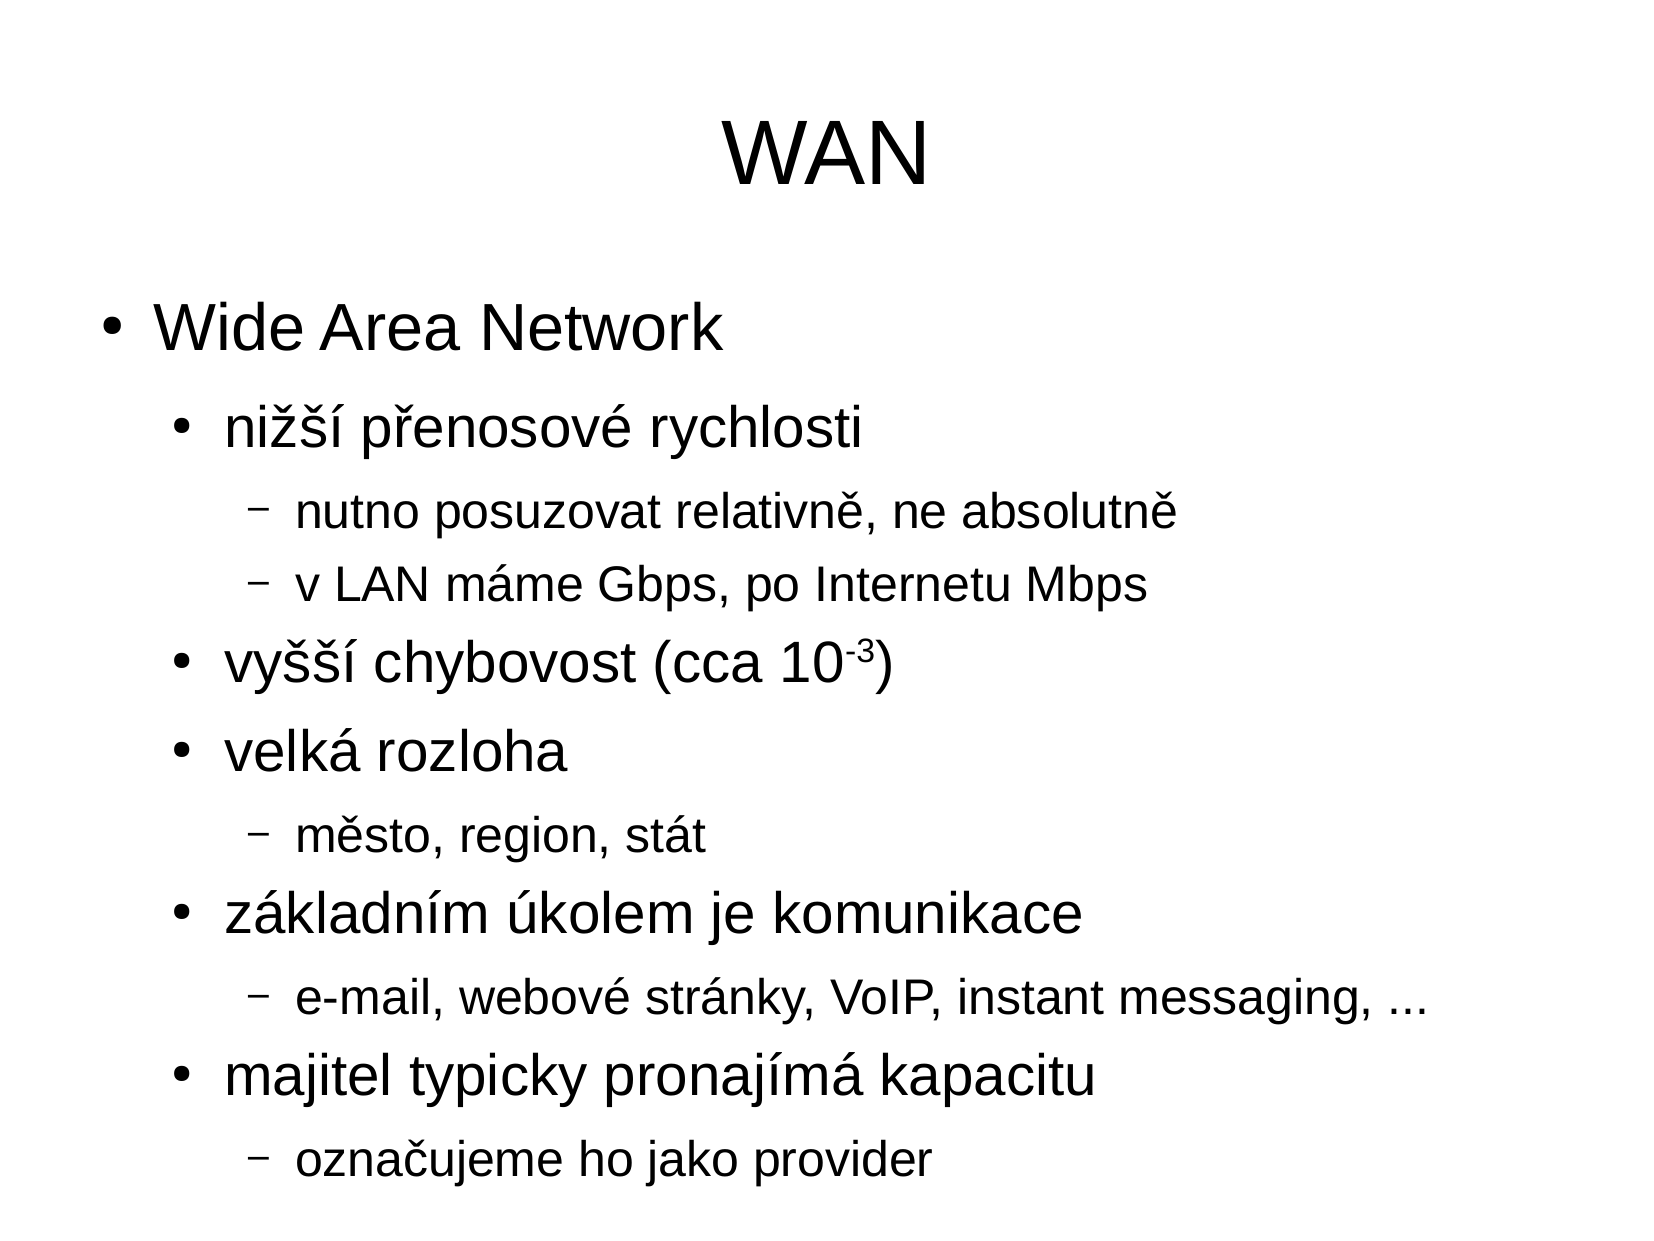

# WAN
Wide Area Network
nižší přenosové rychlosti
nutno posuzovat relativně, ne absolutně
v LAN máme Gbps, po Internetu Mbps
vyšší chybovost (cca 10-3)
velká rozloha
město, region, stát
základním úkolem je komunikace
e-mail, webové stránky, VoIP, instant messaging, ...
majitel typicky pronajímá kapacitu
označujeme ho jako provider